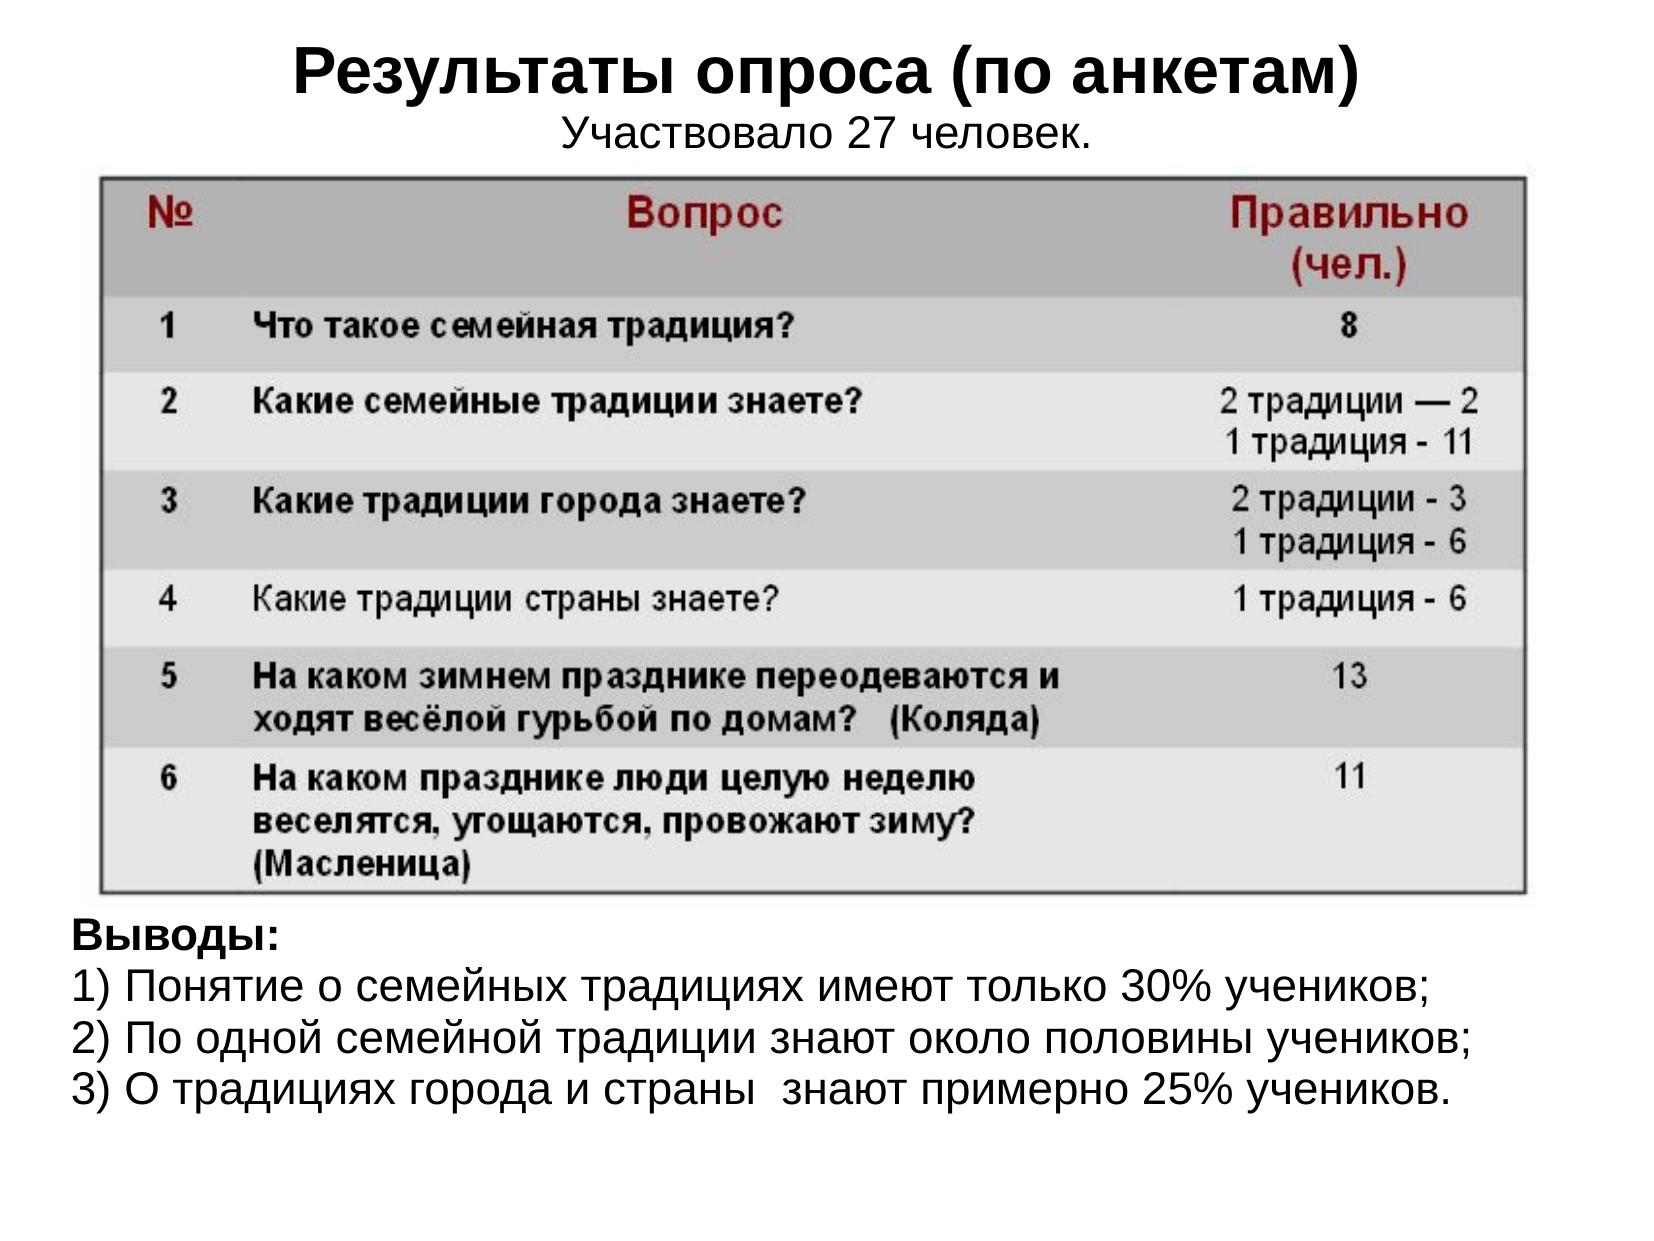

# Результаты опроса (по анкетам) Участвовало 27 человек.
Выводы:
1) Понятие о семейных традициях имеют только 30% учеников;
2) По одной семейной традиции знают около половины учеников;
3) О традициях города и страны знают примерно 25% учеников.